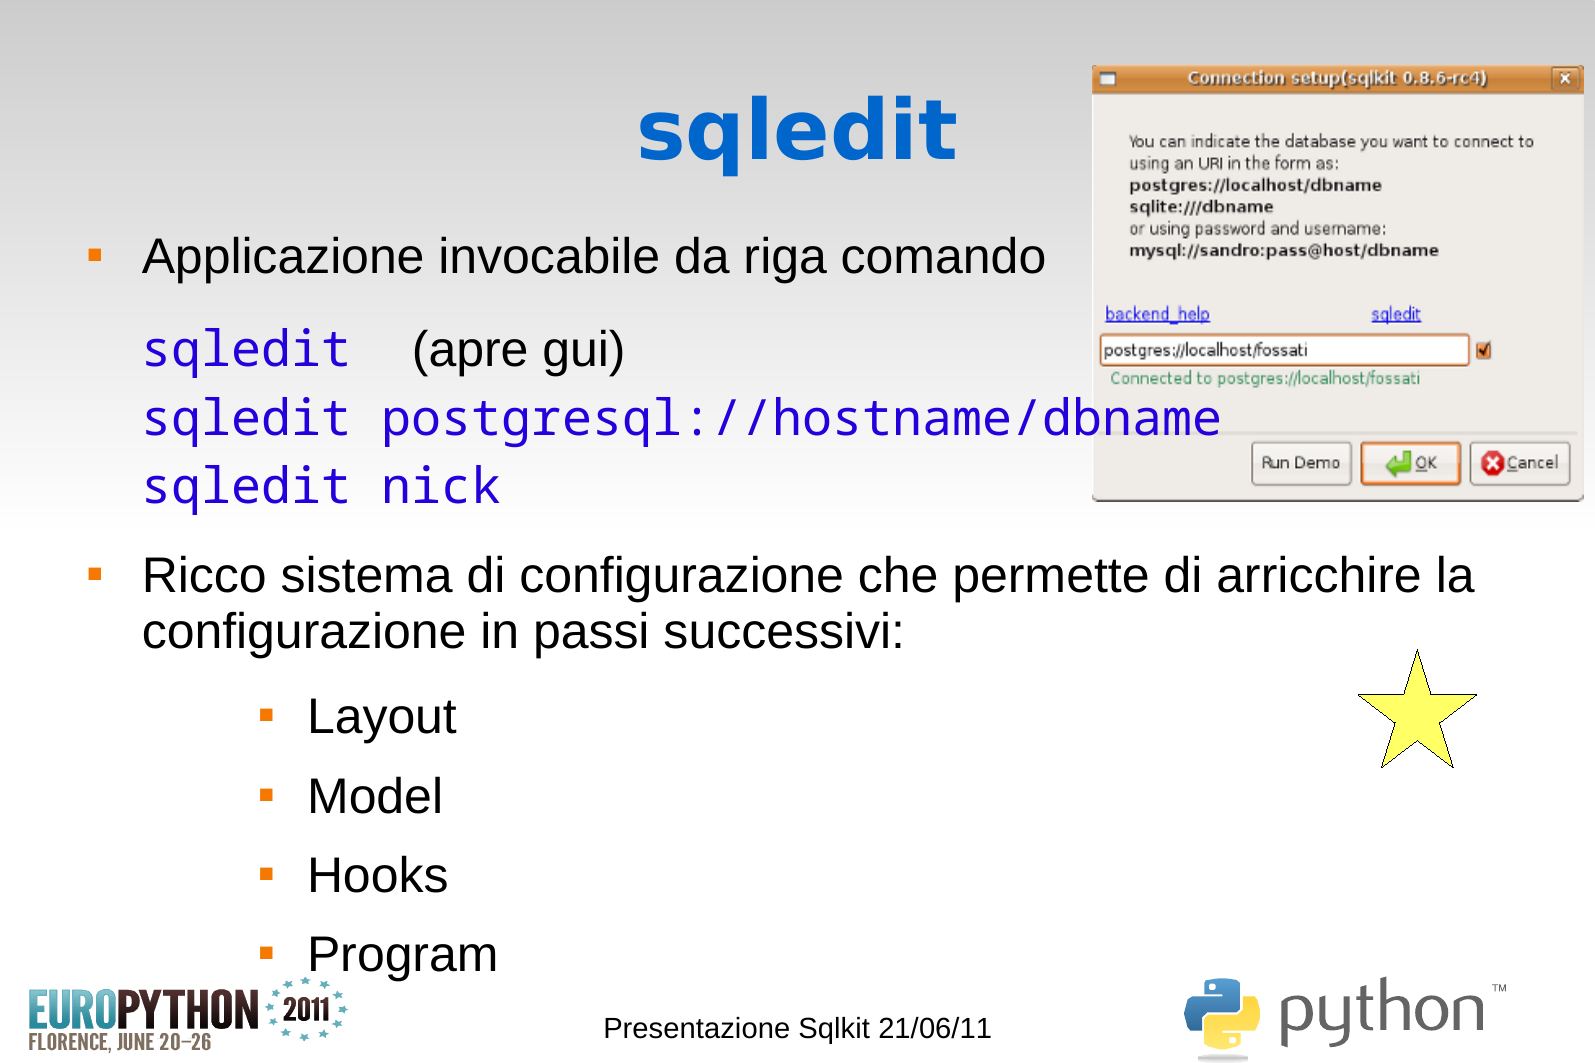

# sqledit
Applicazione invocabile da riga comando
sqledit (apre gui)
sqledit postgresql://hostname/dbname
sqledit nick
Ricco sistema di configurazione che permette di arricchire la configurazione in passi successivi:
Layout
Model
Hooks
Program